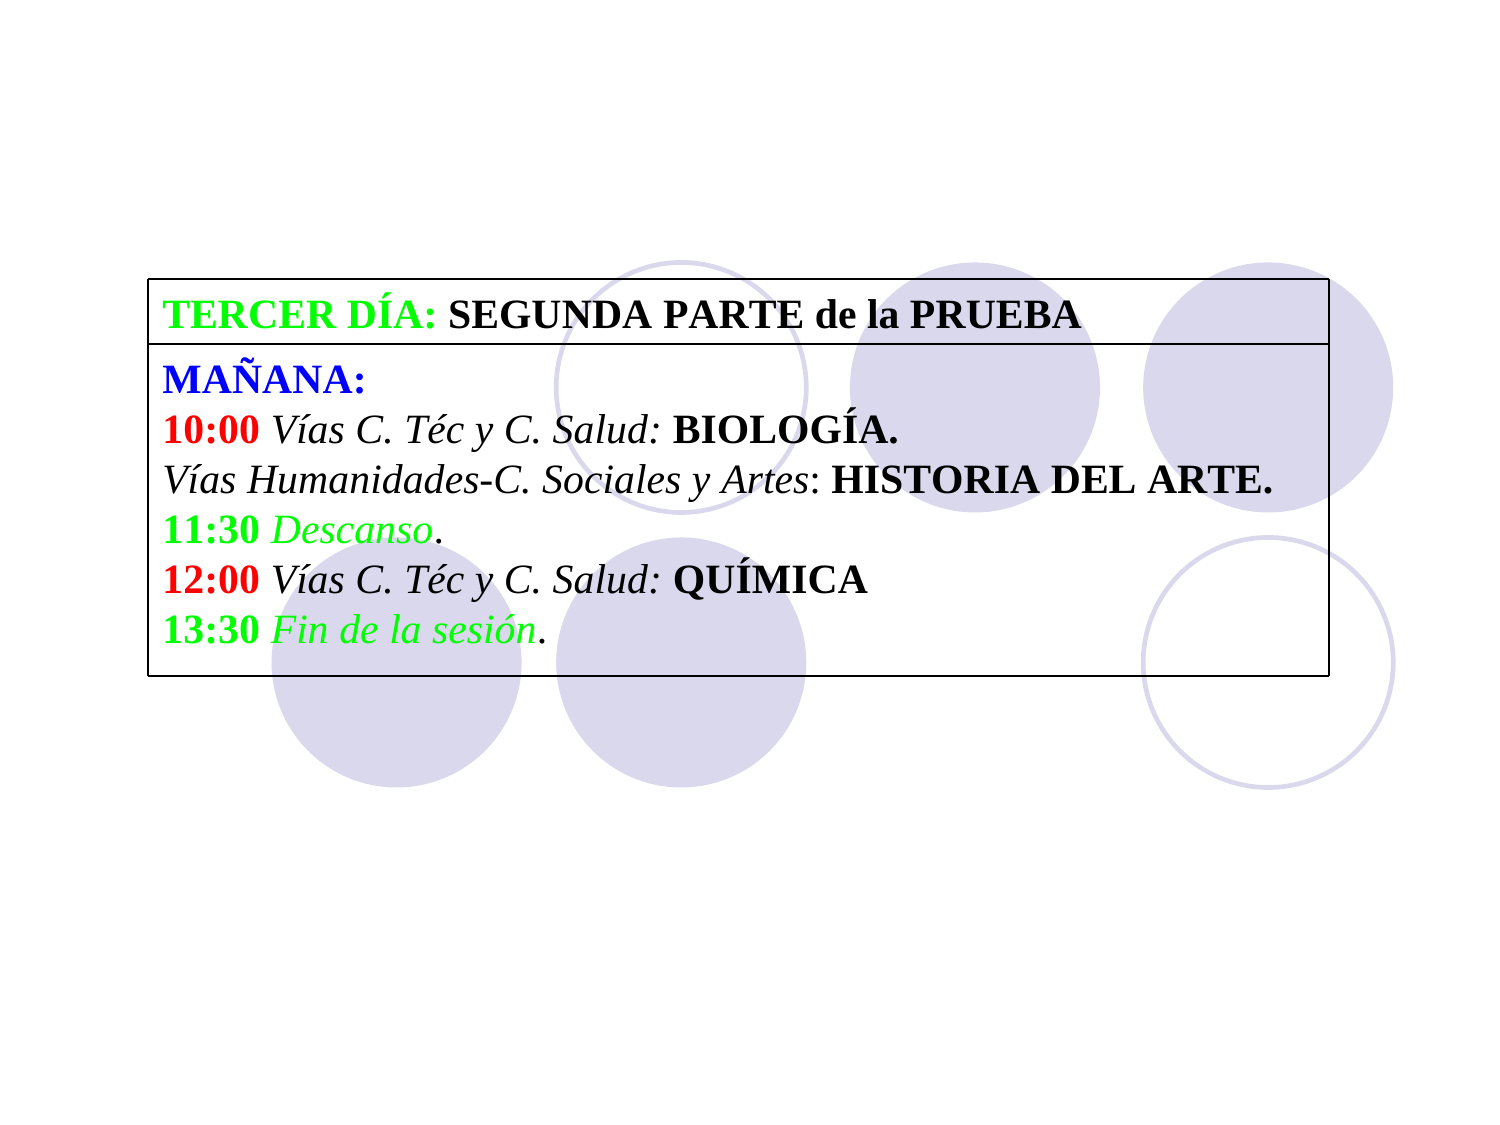

TERCER DÍA: SEGUNDA PARTE de la PRUEBA
MAÑANA:
10:00 Vías C. Téc y C. Salud: BIOLOGÍA.
Vías Humanidades-C. Sociales y Artes: HISTORIA DEL ARTE.
11:30 Descanso.
12:00 Vías C. Téc y C. Salud: QUÍMICA
13:30 Fin de la sesión.